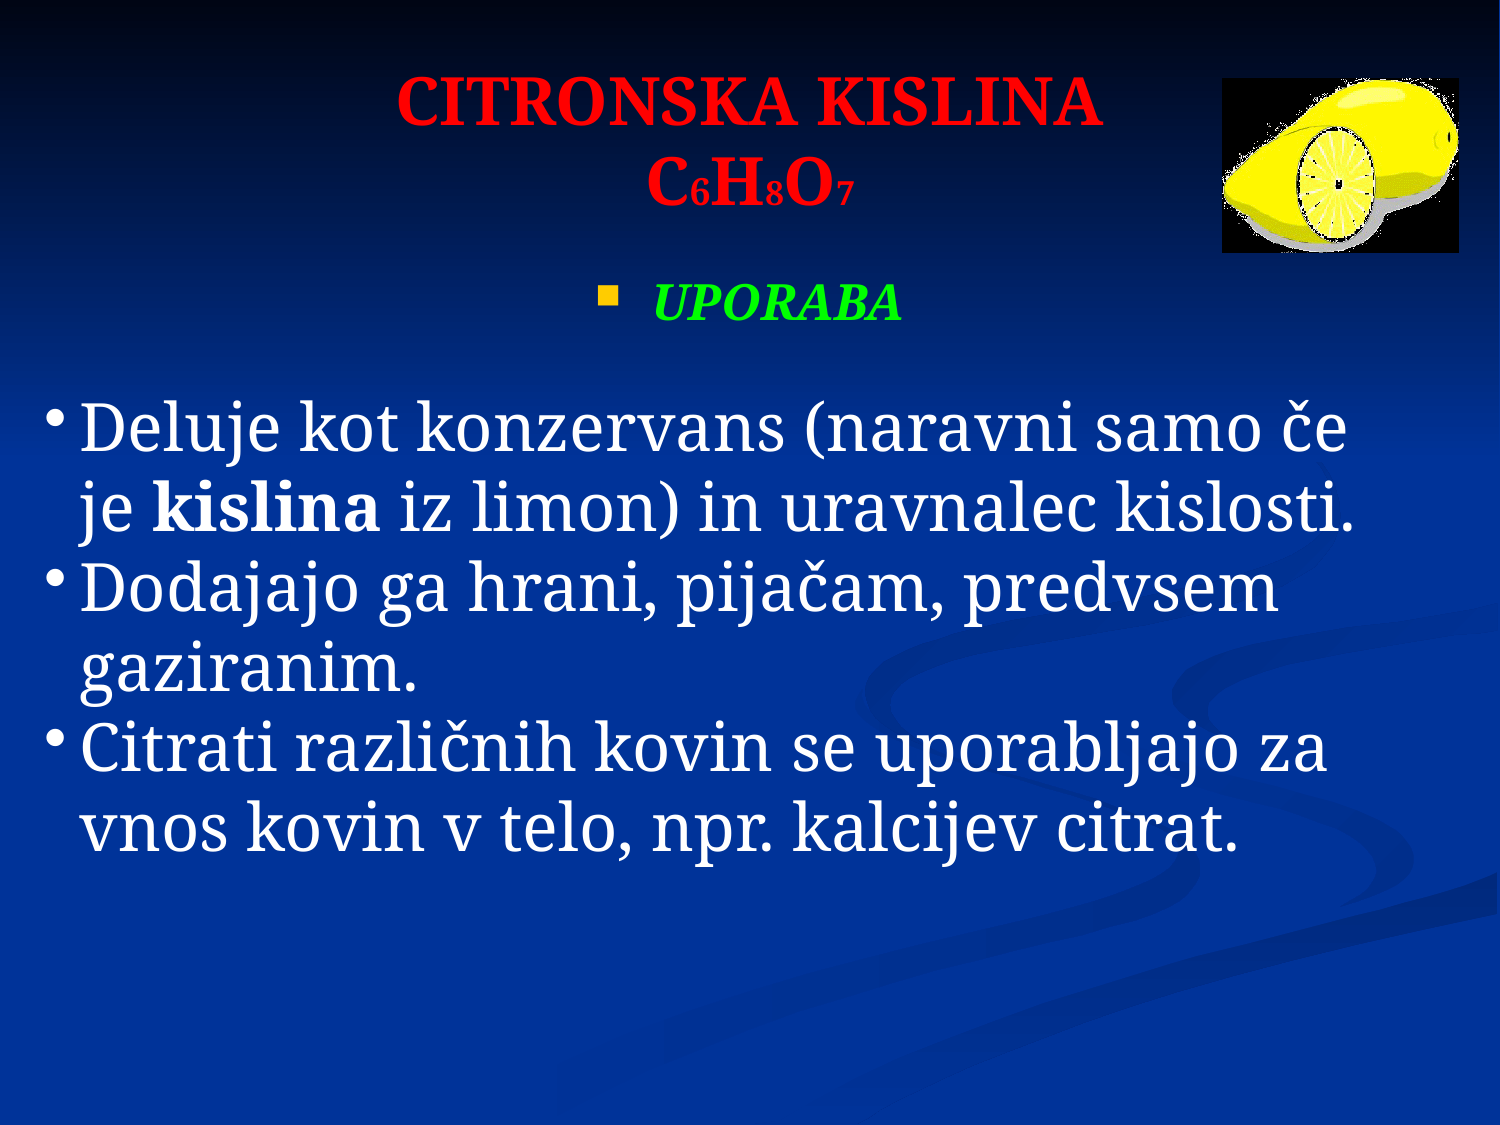

# CITRONSKA KISLINA C6H8O7
UPORABA
Deluje kot konzervans (naravni samo če je kislina iz limon) in uravnalec kislosti.
Dodajajo ga hrani, pijačam, predvsem gaziranim.
Citrati različnih kovin se uporabljajo za vnos kovin v telo, npr. kalcijev citrat.